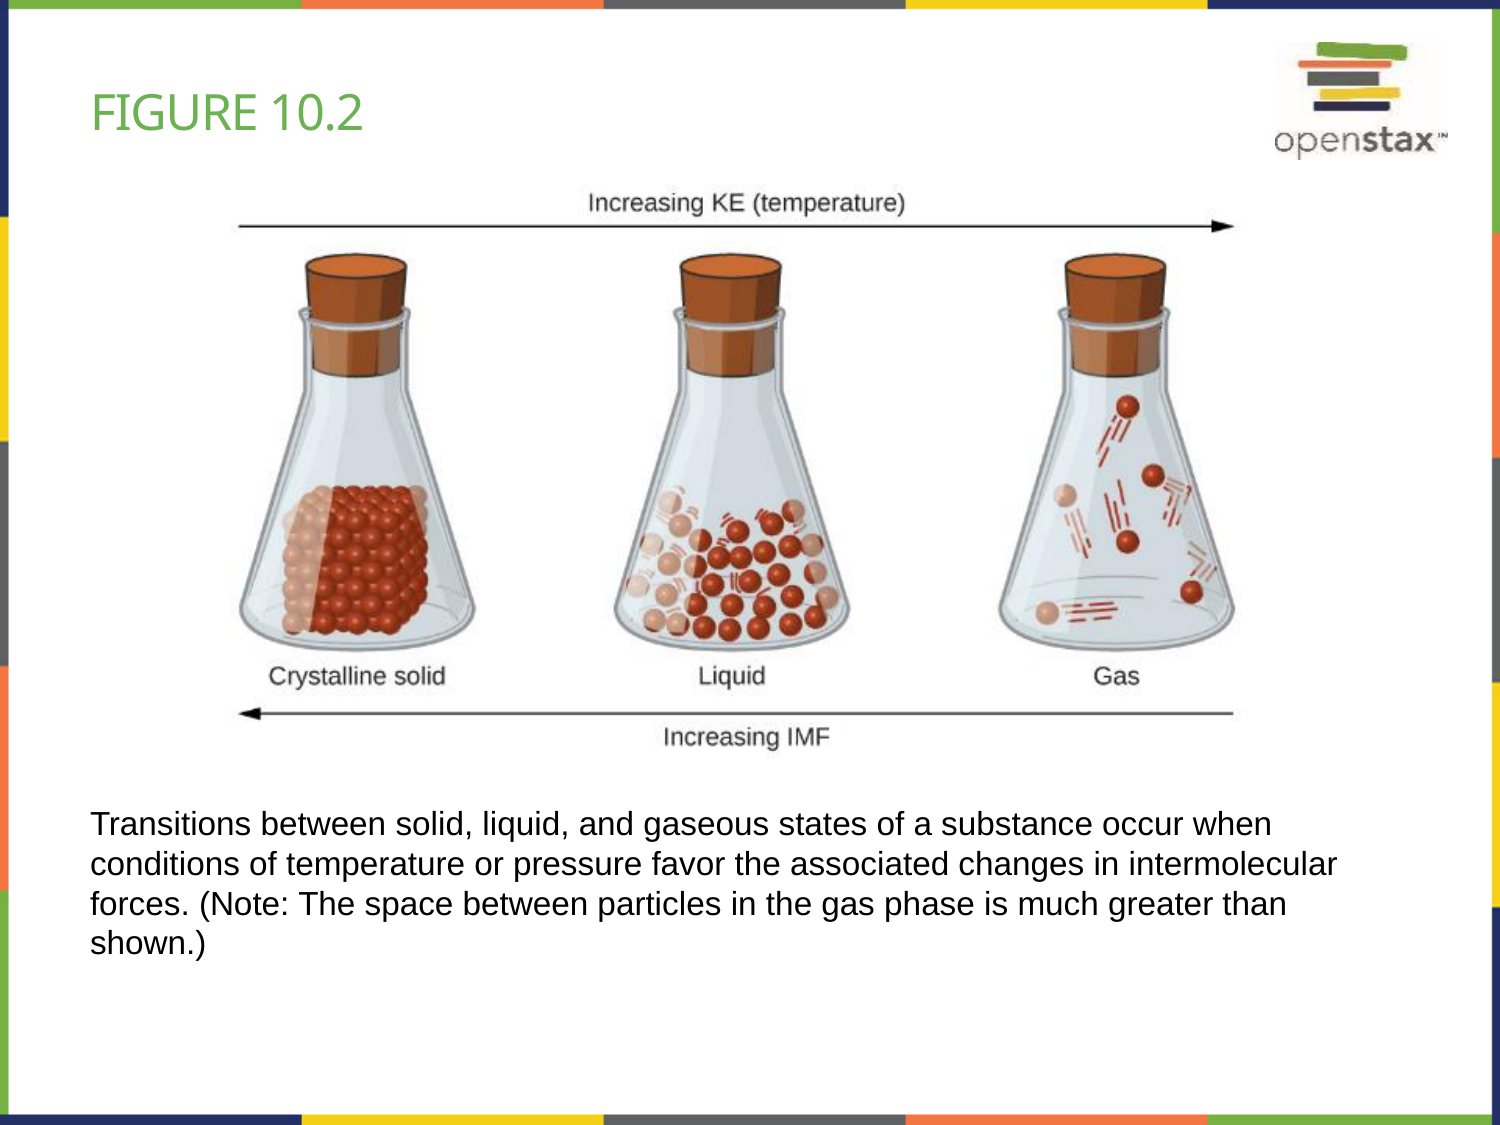

# Figure 10.2
Transitions between solid, liquid, and gaseous states of a substance occur when conditions of temperature or pressure favor the associated changes in intermolecular forces. (Note: The space between particles in the gas phase is much greater than shown.)